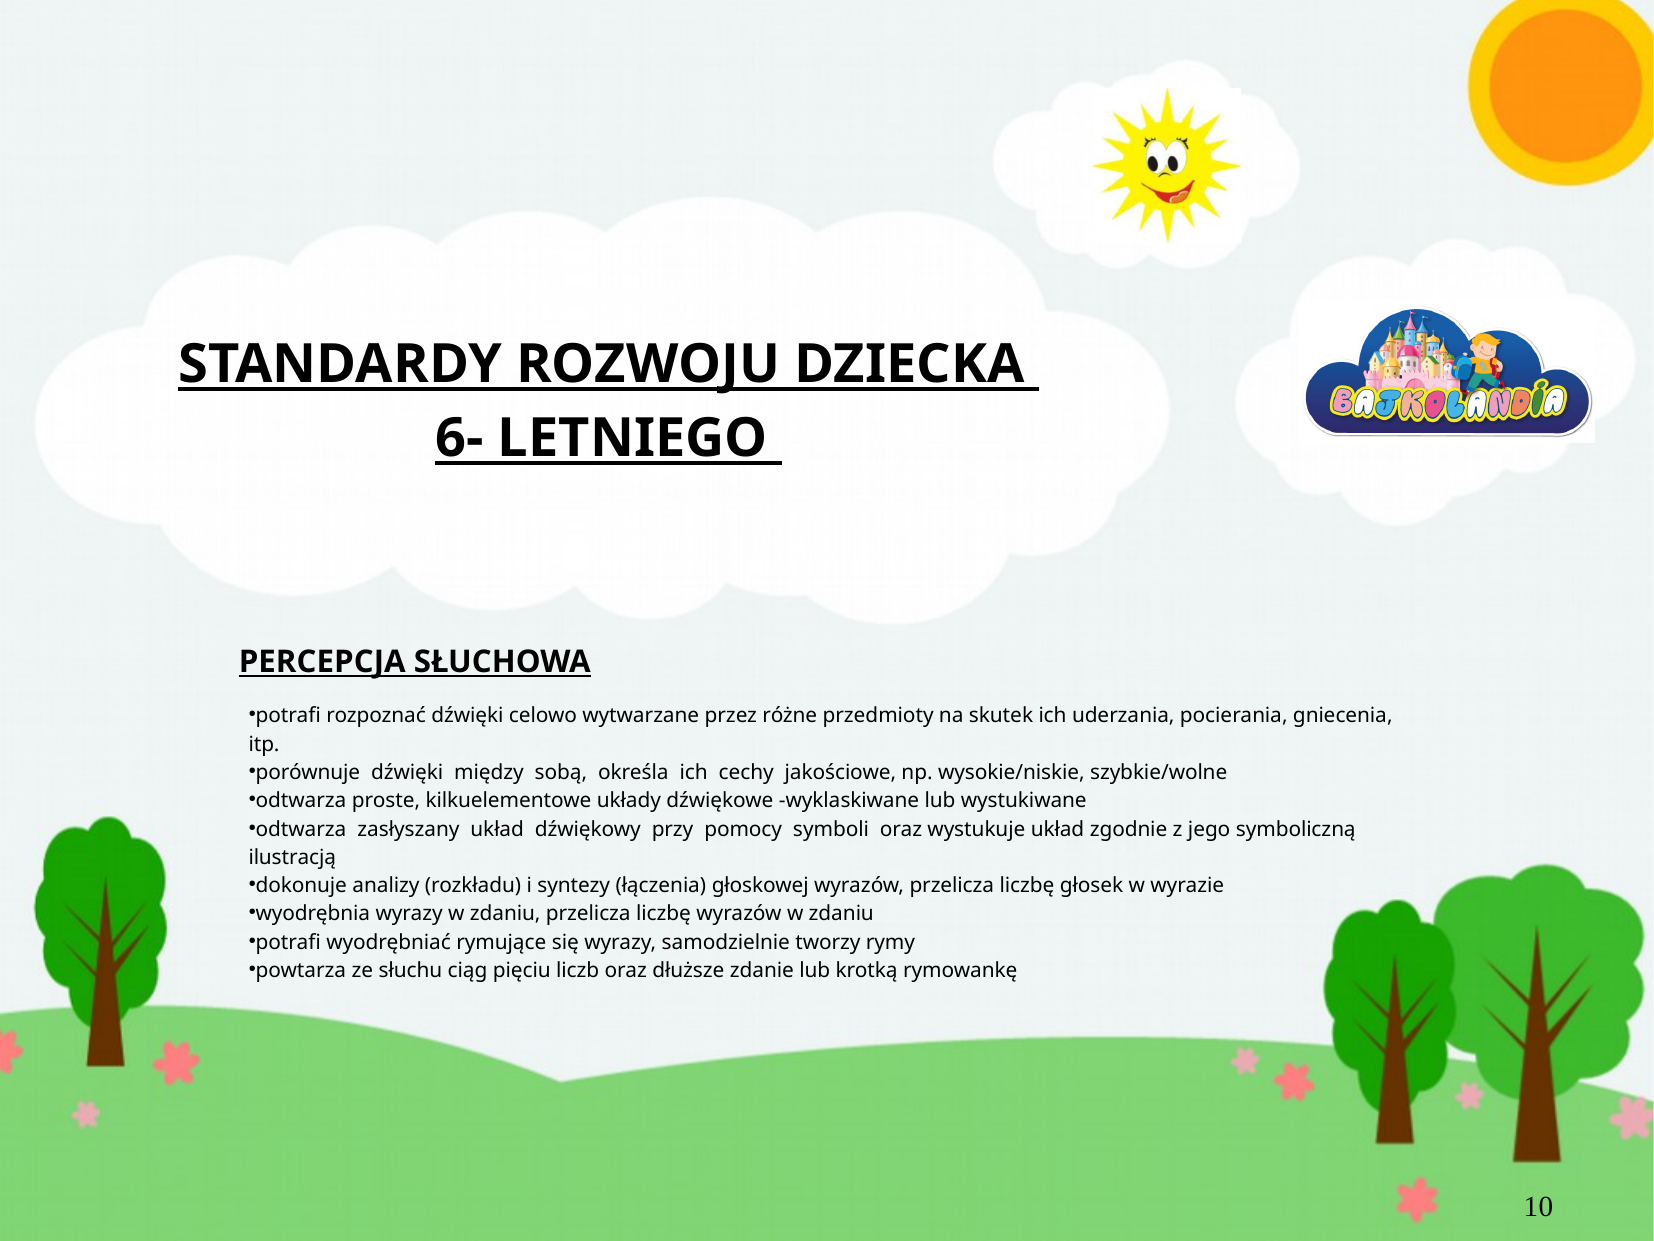

STANDARDY ROZWOJU DZIECKA
6- LETNIEGO
PERCEPCJA SŁUCHOWA
potrafi rozpoznać dźwięki celowo wytwarzane przez różne przedmioty na skutek ich uderzania, pocierania, gniecenia, itp.
porównuje dźwięki między sobą, określa ich cechy jakościowe, np. wysokie/niskie, szybkie/wolne
odtwarza proste, kilkuelementowe układy dźwiękowe -wyklaskiwane lub wystukiwane
odtwarza zasłyszany układ dźwiękowy przy pomocy symboli oraz wystukuje układ zgodnie z jego symboliczną ilustracją
dokonuje analizy (rozkładu) i syntezy (łączenia) głoskowej wyrazów, przelicza liczbę głosek w wyrazie
wyodrębnia wyrazy w zdaniu, przelicza liczbę wyrazów w zdaniu
potrafi wyodrębniać rymujące się wyrazy, samodzielnie tworzy rymy
powtarza ze słuchu ciąg pięciu liczb oraz dłuższe zdanie lub krotką rymowankę